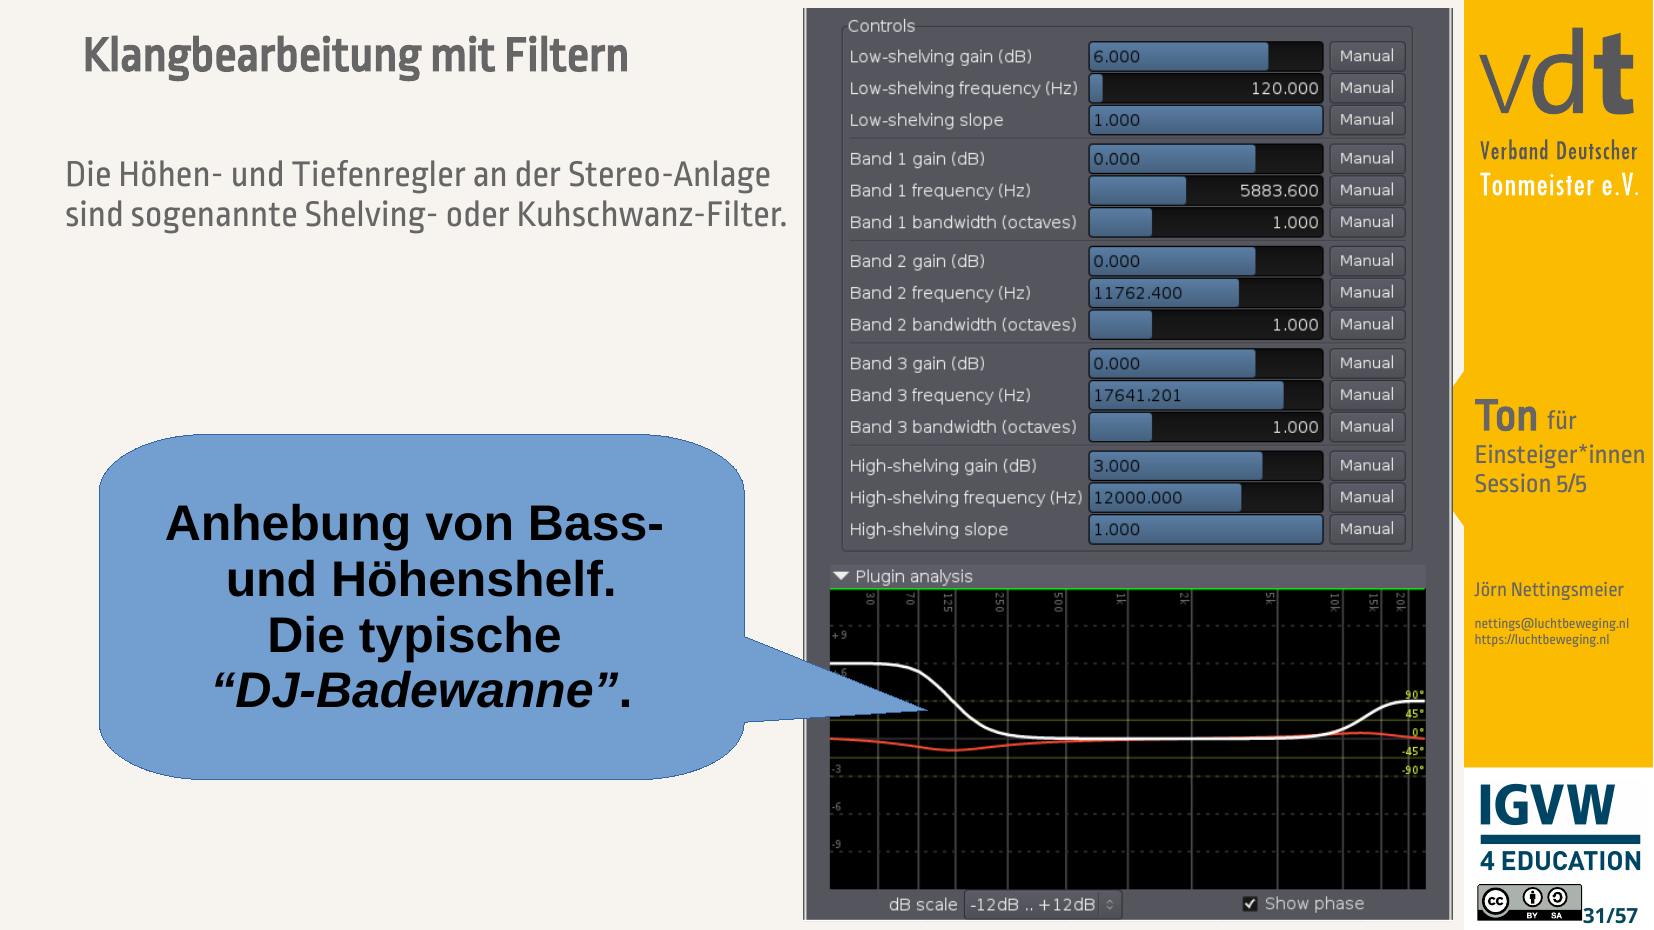

# Klangbearbeitung mit Filtern
Die Höhen- und Tiefenregler an der Stereo-Anlage
sind sogenannte Shelving- oder Kuhschwanz-Filter.
Anhebung von Bass-
und Höhenshelf.
Die typische
“DJ-Badewanne”.